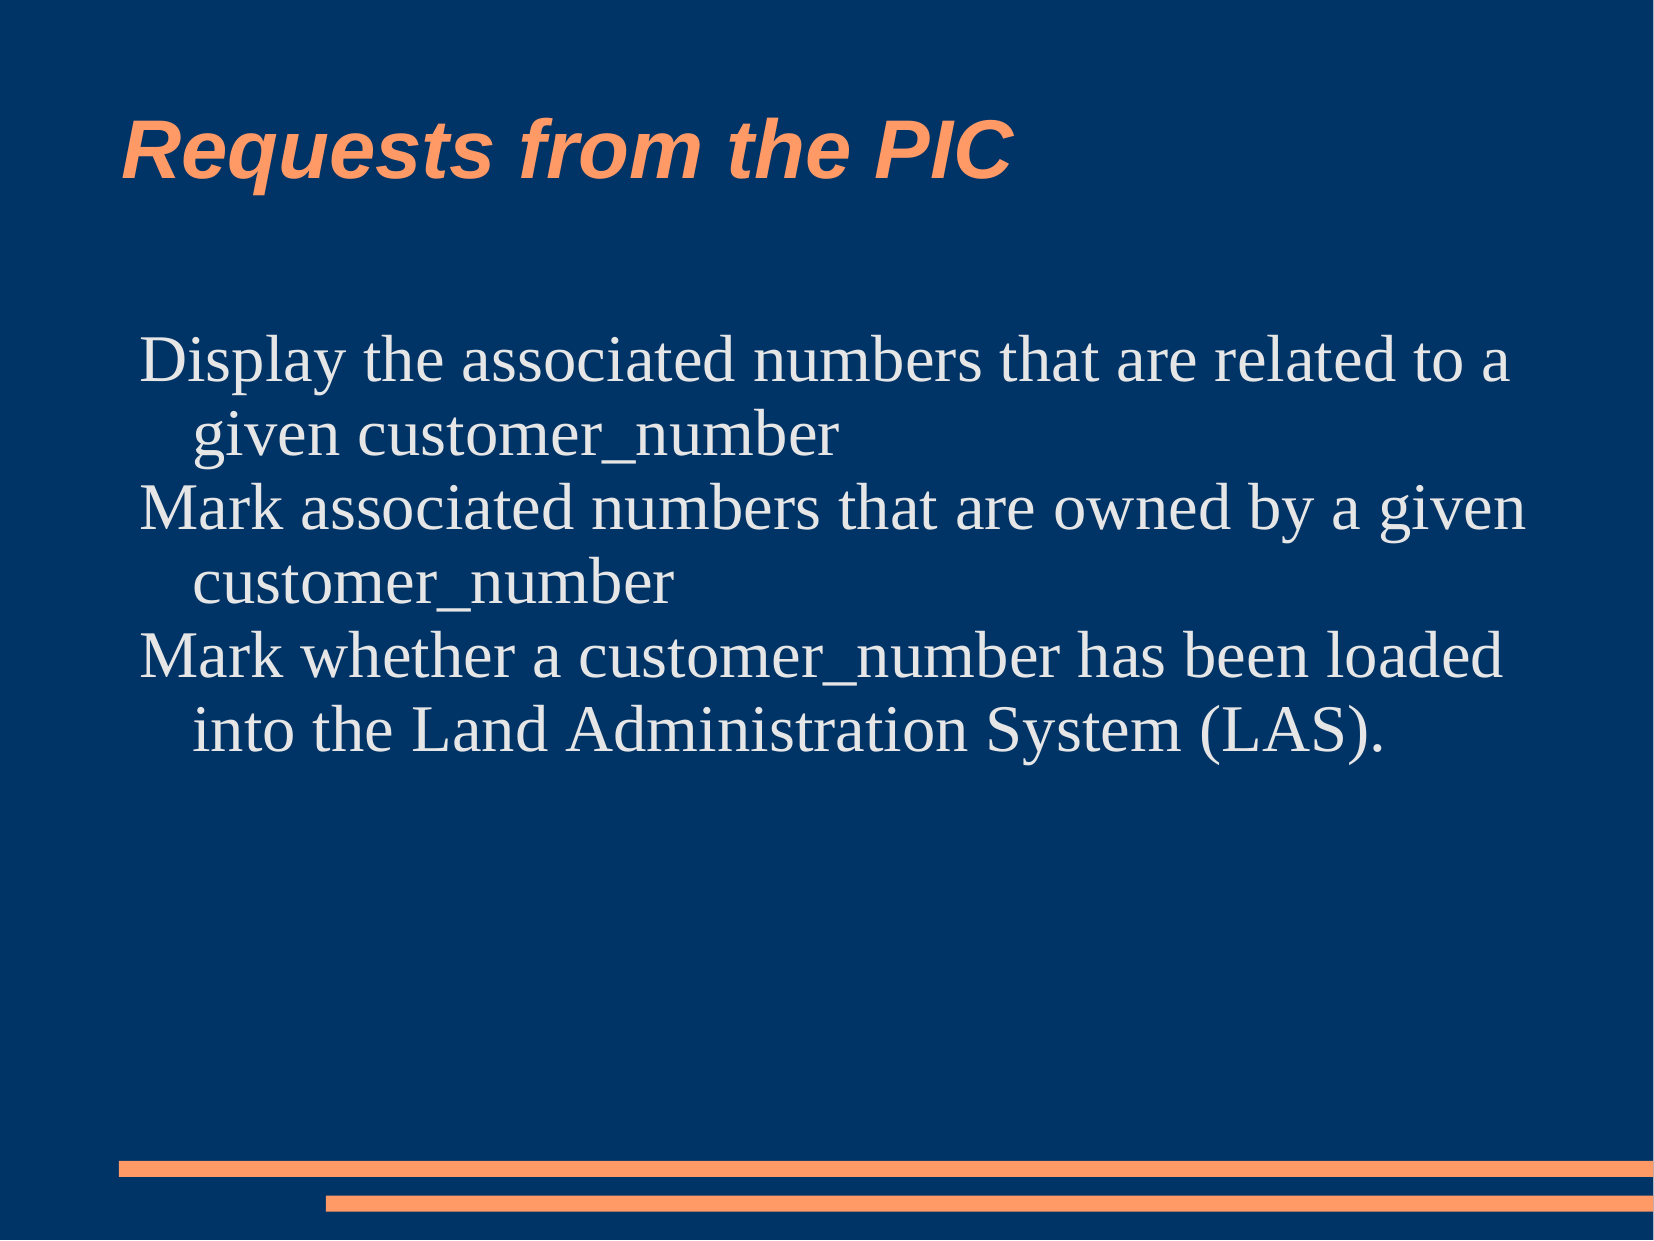

# Requests from the PIC
Display the associated numbers that are related to a given customer_number
Mark associated numbers that are owned by a given customer_number
Mark whether a customer_number has been loaded into the Land Administration System (LAS).